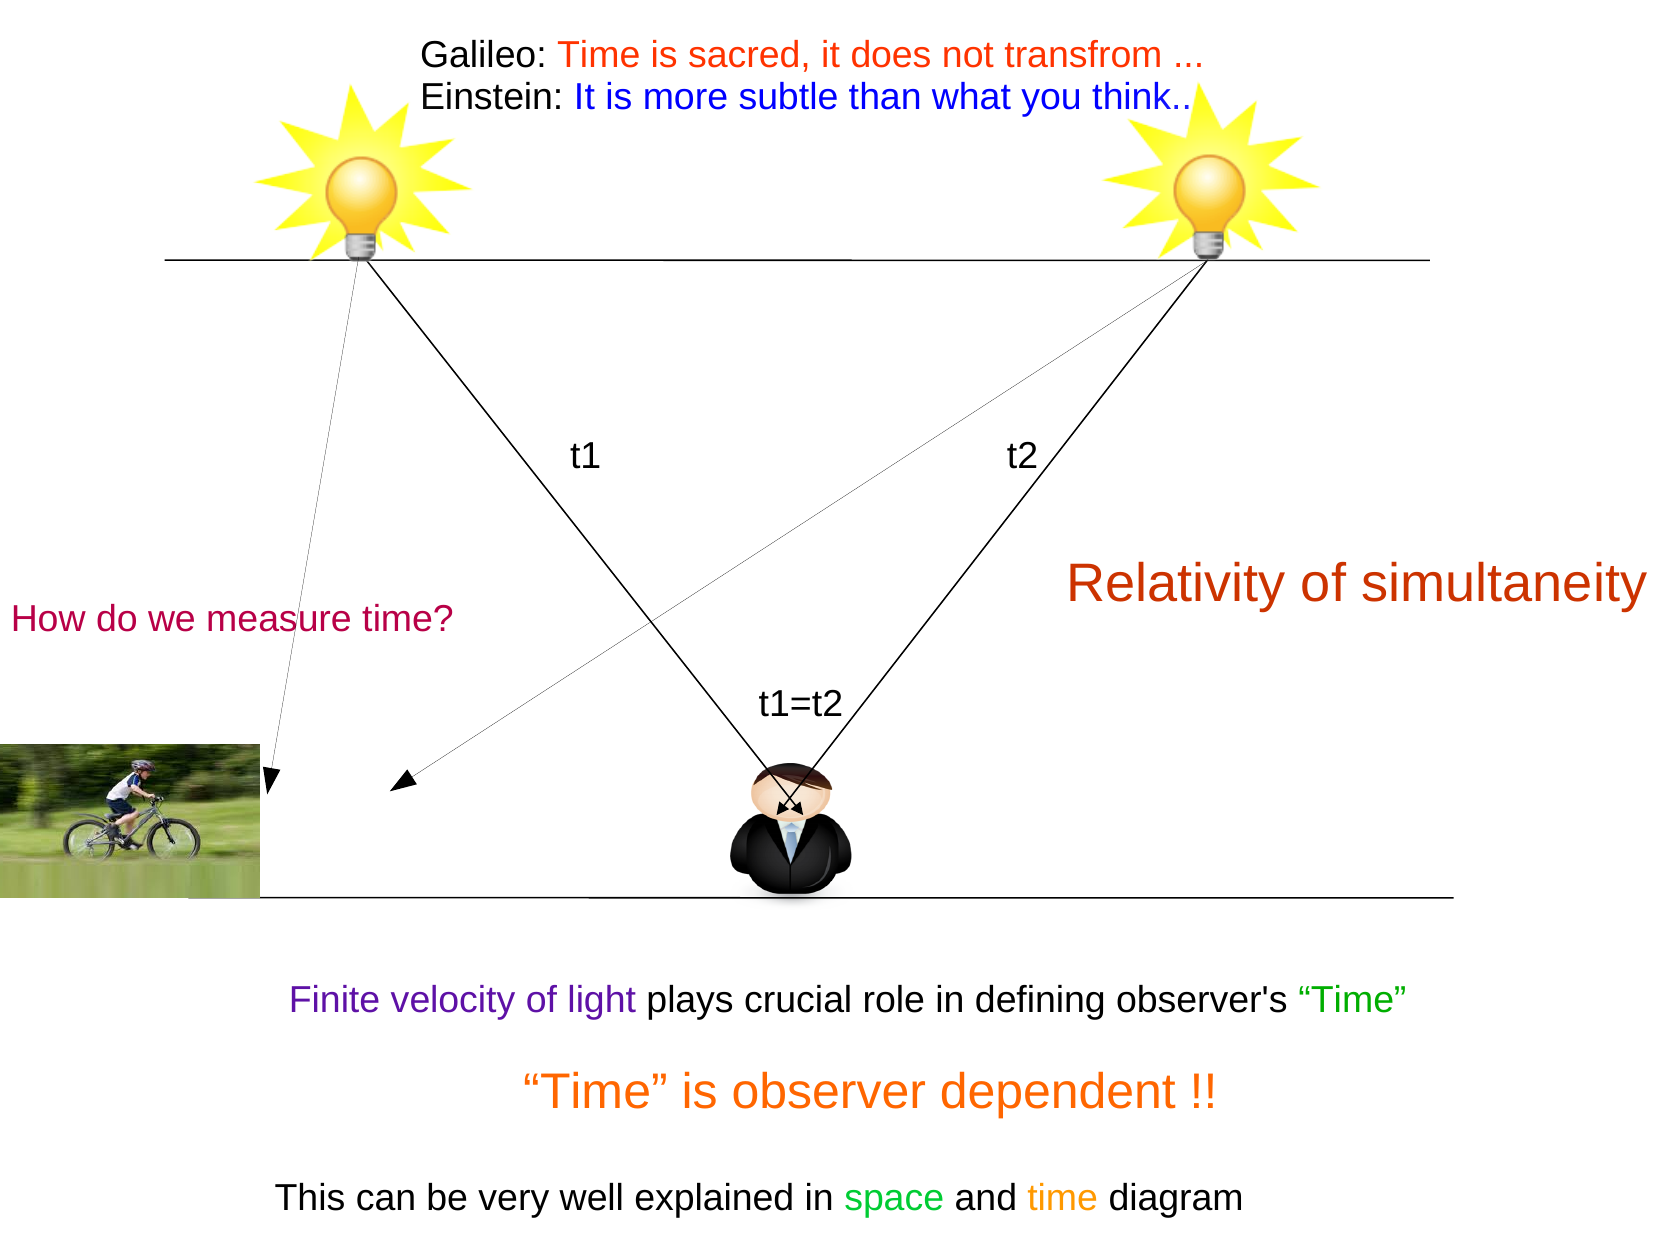

Galileo: Time is sacred, it does not transfrom ...
Einstein: It is more subtle than what you think...
t1
t2
Relativity of simultaneity
How do we measure time?
t1=t2
Finite velocity of light plays crucial role in defining observer's “Time”
 “Time” is observer dependent !!
This can be very well explained in space and time diagram